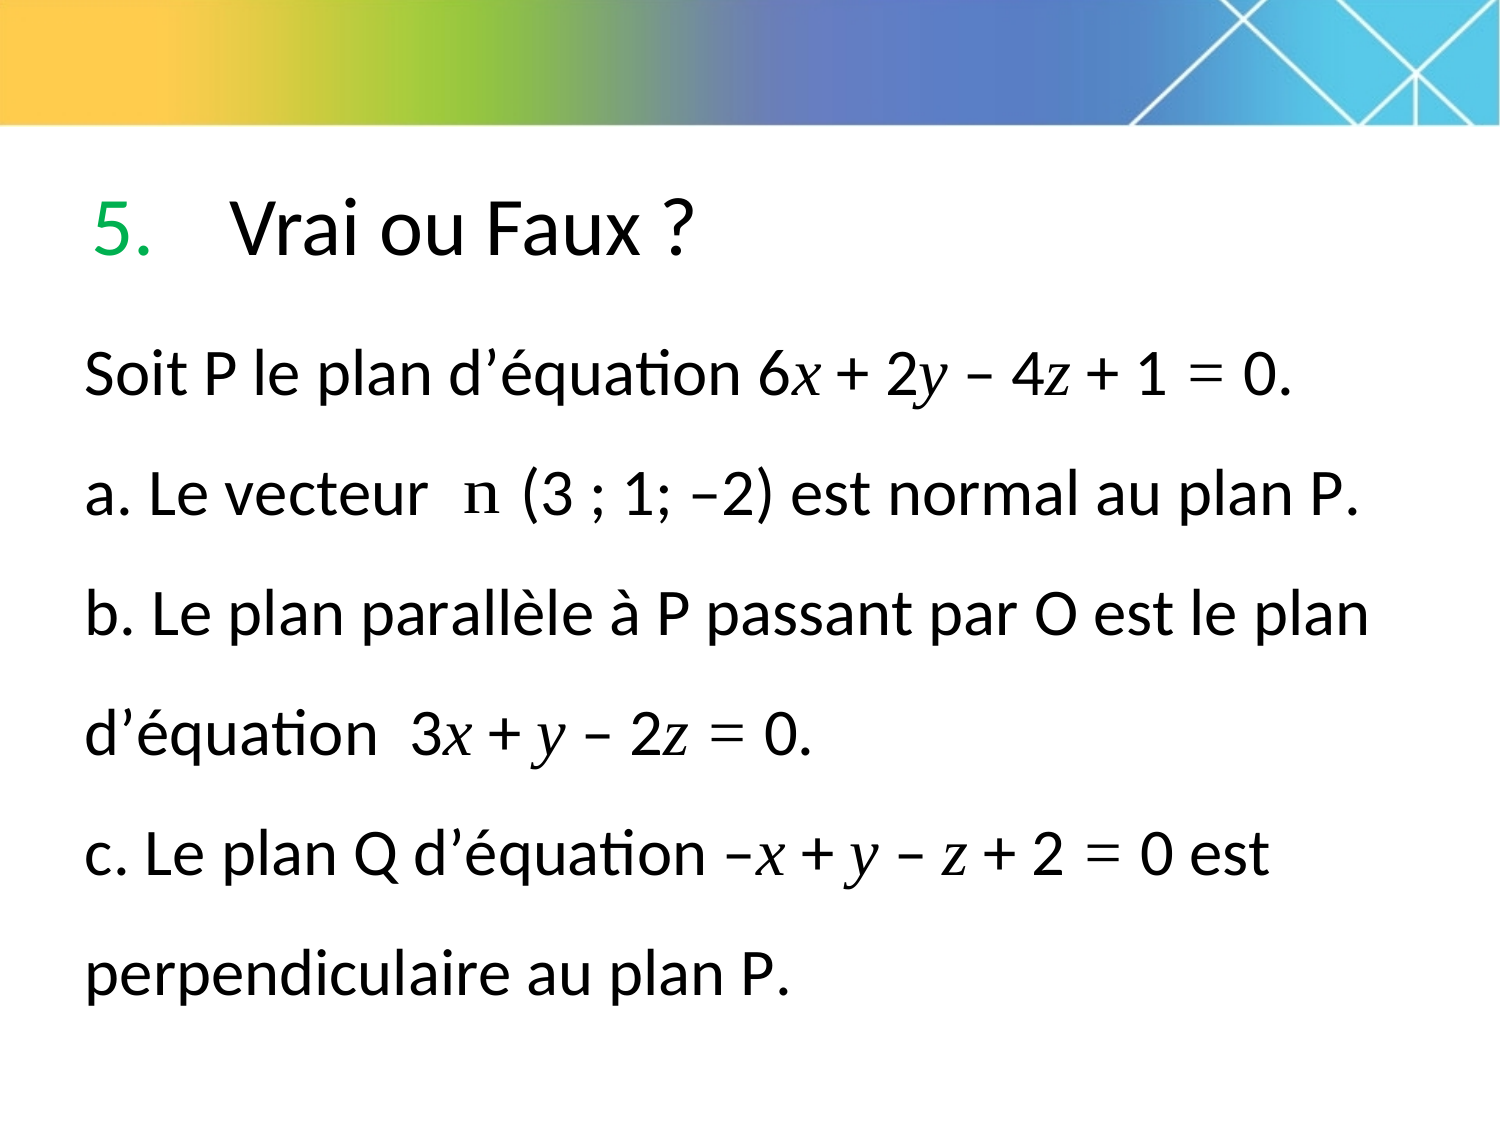

# Vrai ou Faux ?
Soit P le plan d’équation 6x + 2y – 4z + 1 = 0.
a. Le vecteur (3 ; 1; –2) est normal au plan P.
b. Le plan parallèle à P passant par O est le plan d’équation 3x + y – 2z = 0.
c. Le plan Q d’équation –x + y – z + 2 = 0 est perpendiculaire au plan P.